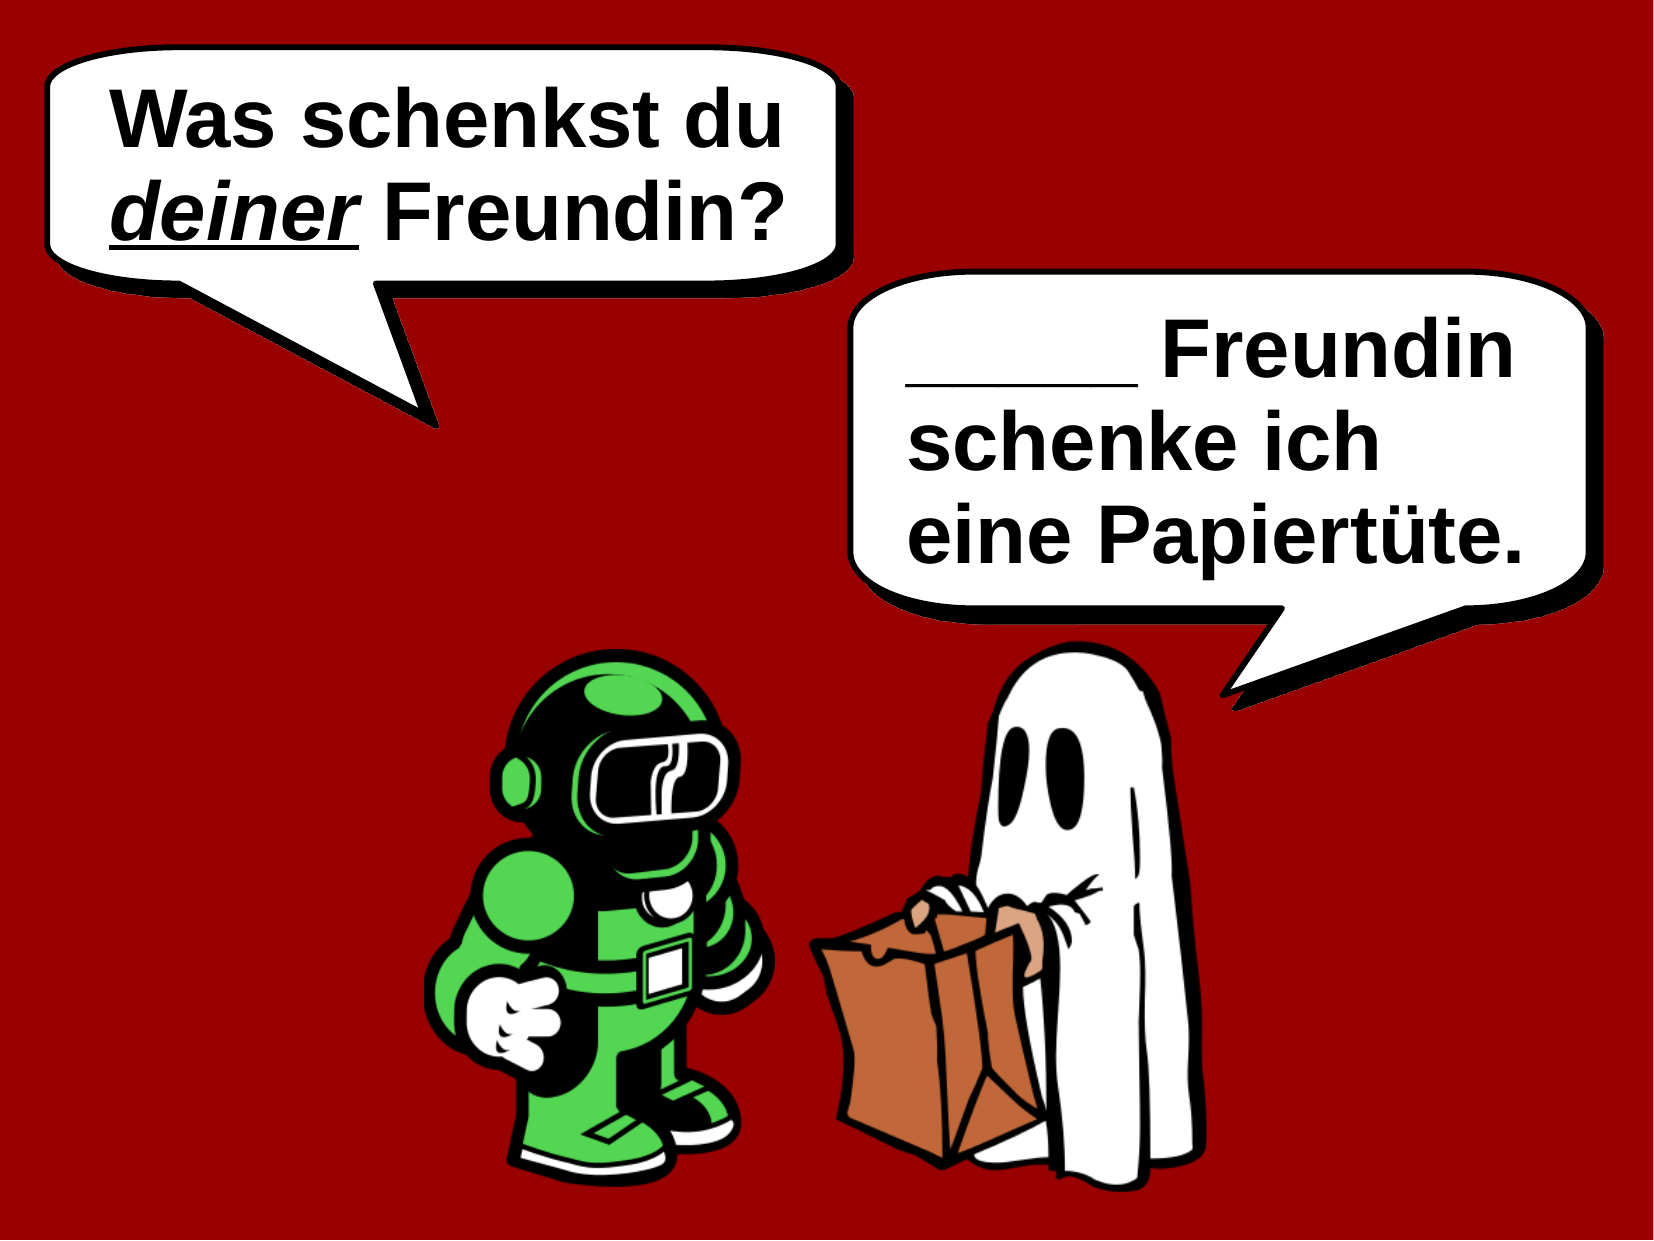

Was schenkst du
deiner Freundin?
_____ Freundin
schenke ich
eine Papiertüte.